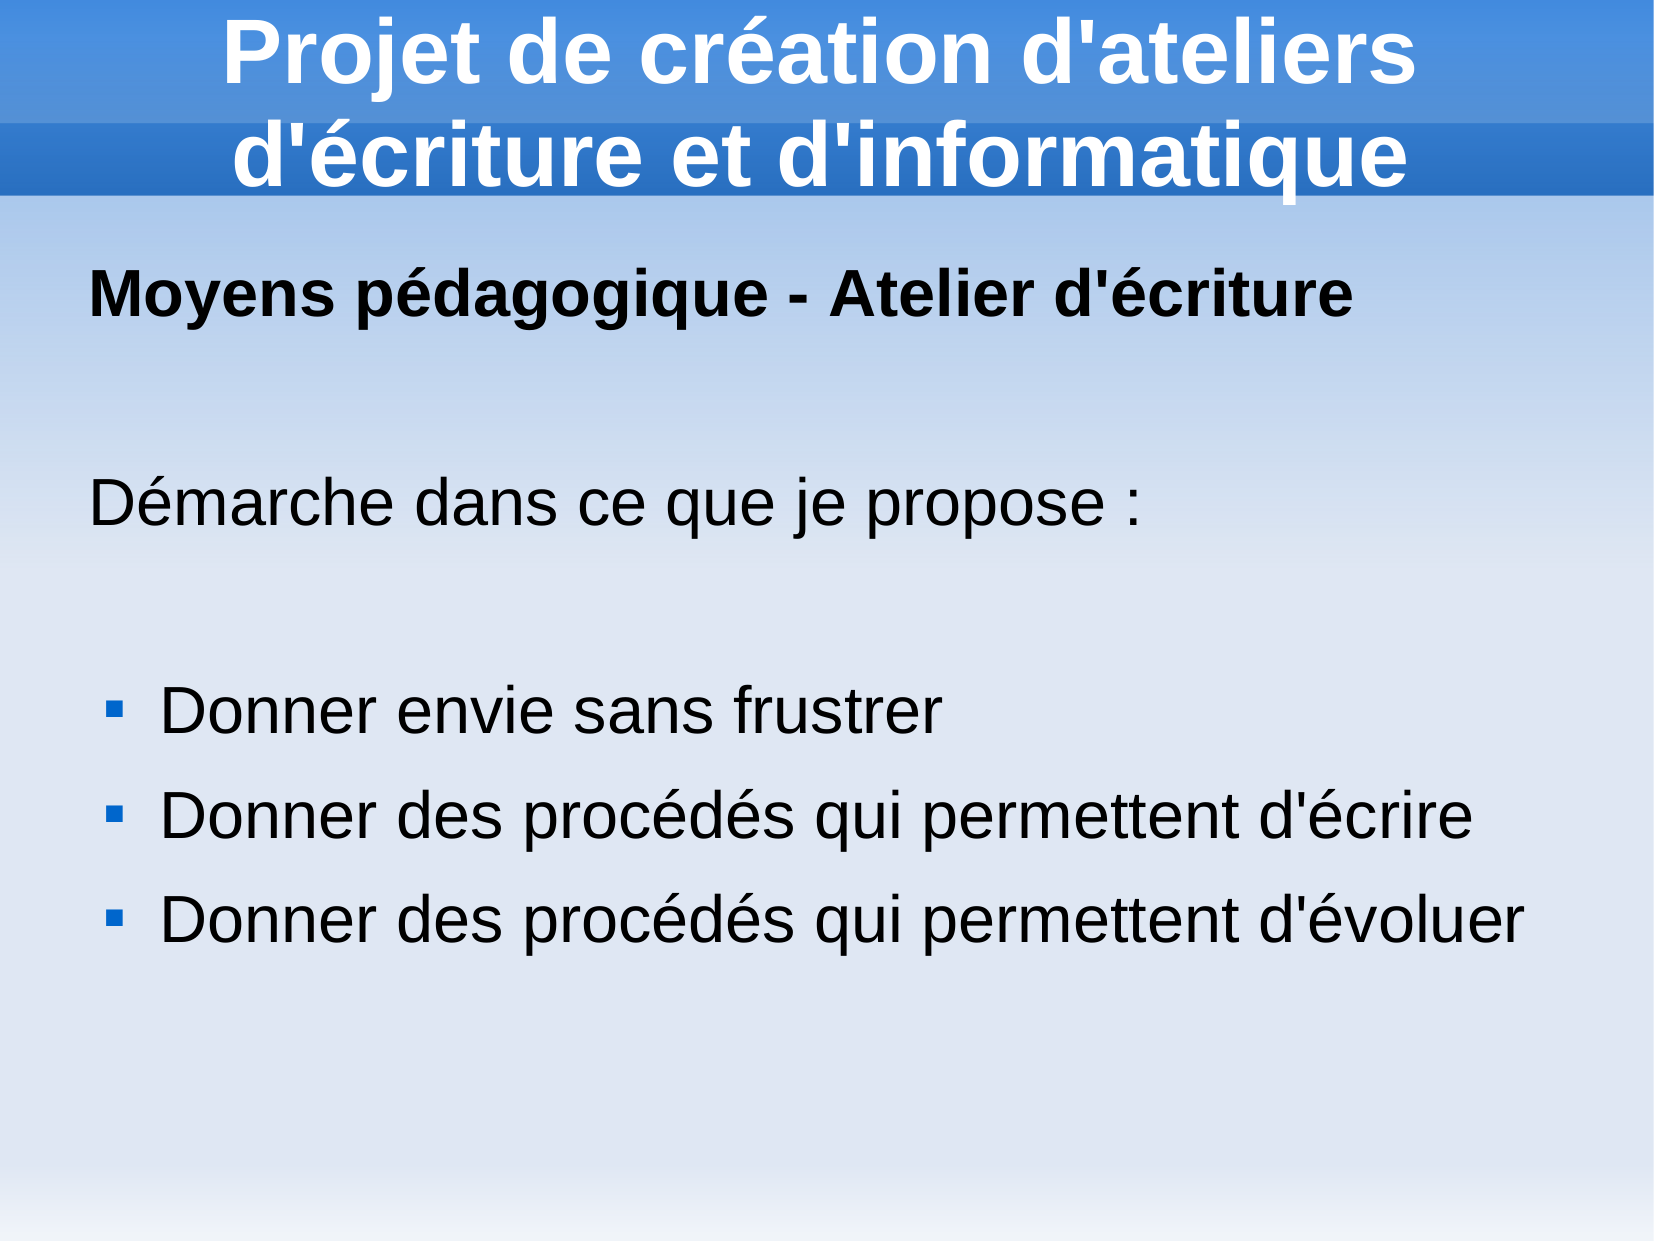

# Projet de création d'ateliers d'écriture et d'informatique
Moyens pédagogique - Atelier d'écriture
Démarche dans ce que je propose :
Donner envie sans frustrer
Donner des procédés qui permettent d'écrire
Donner des procédés qui permettent d'évoluer